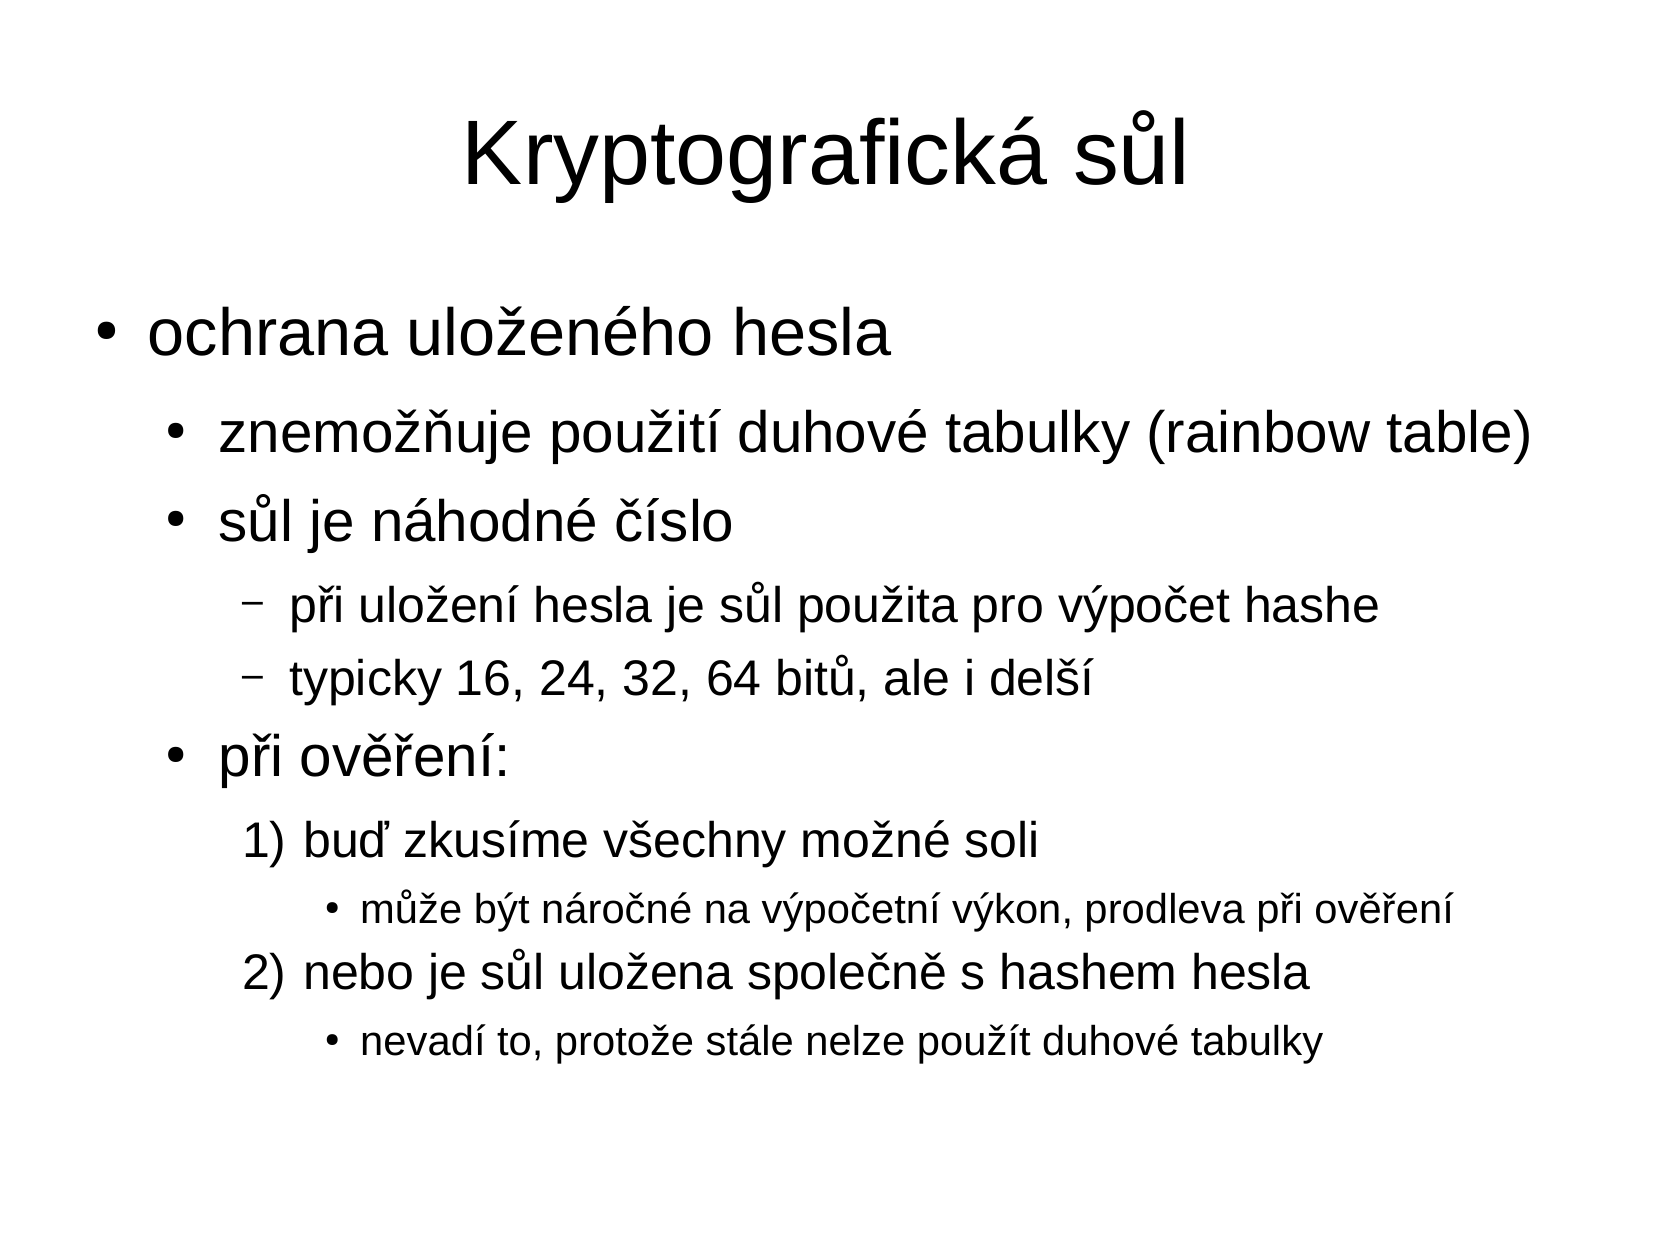

# Kryptografická sůl
ochrana uloženého hesla
znemožňuje použití duhové tabulky (rainbow table)
sůl je náhodné číslo
při uložení hesla je sůl použita pro výpočet hashe
typicky 16, 24, 32, 64 bitů, ale i delší
při ověření:
 buď zkusíme všechny možné soli
může být náročné na výpočetní výkon, prodleva při ověření
 nebo je sůl uložena společně s hashem hesla
nevadí to, protože stále nelze použít duhové tabulky